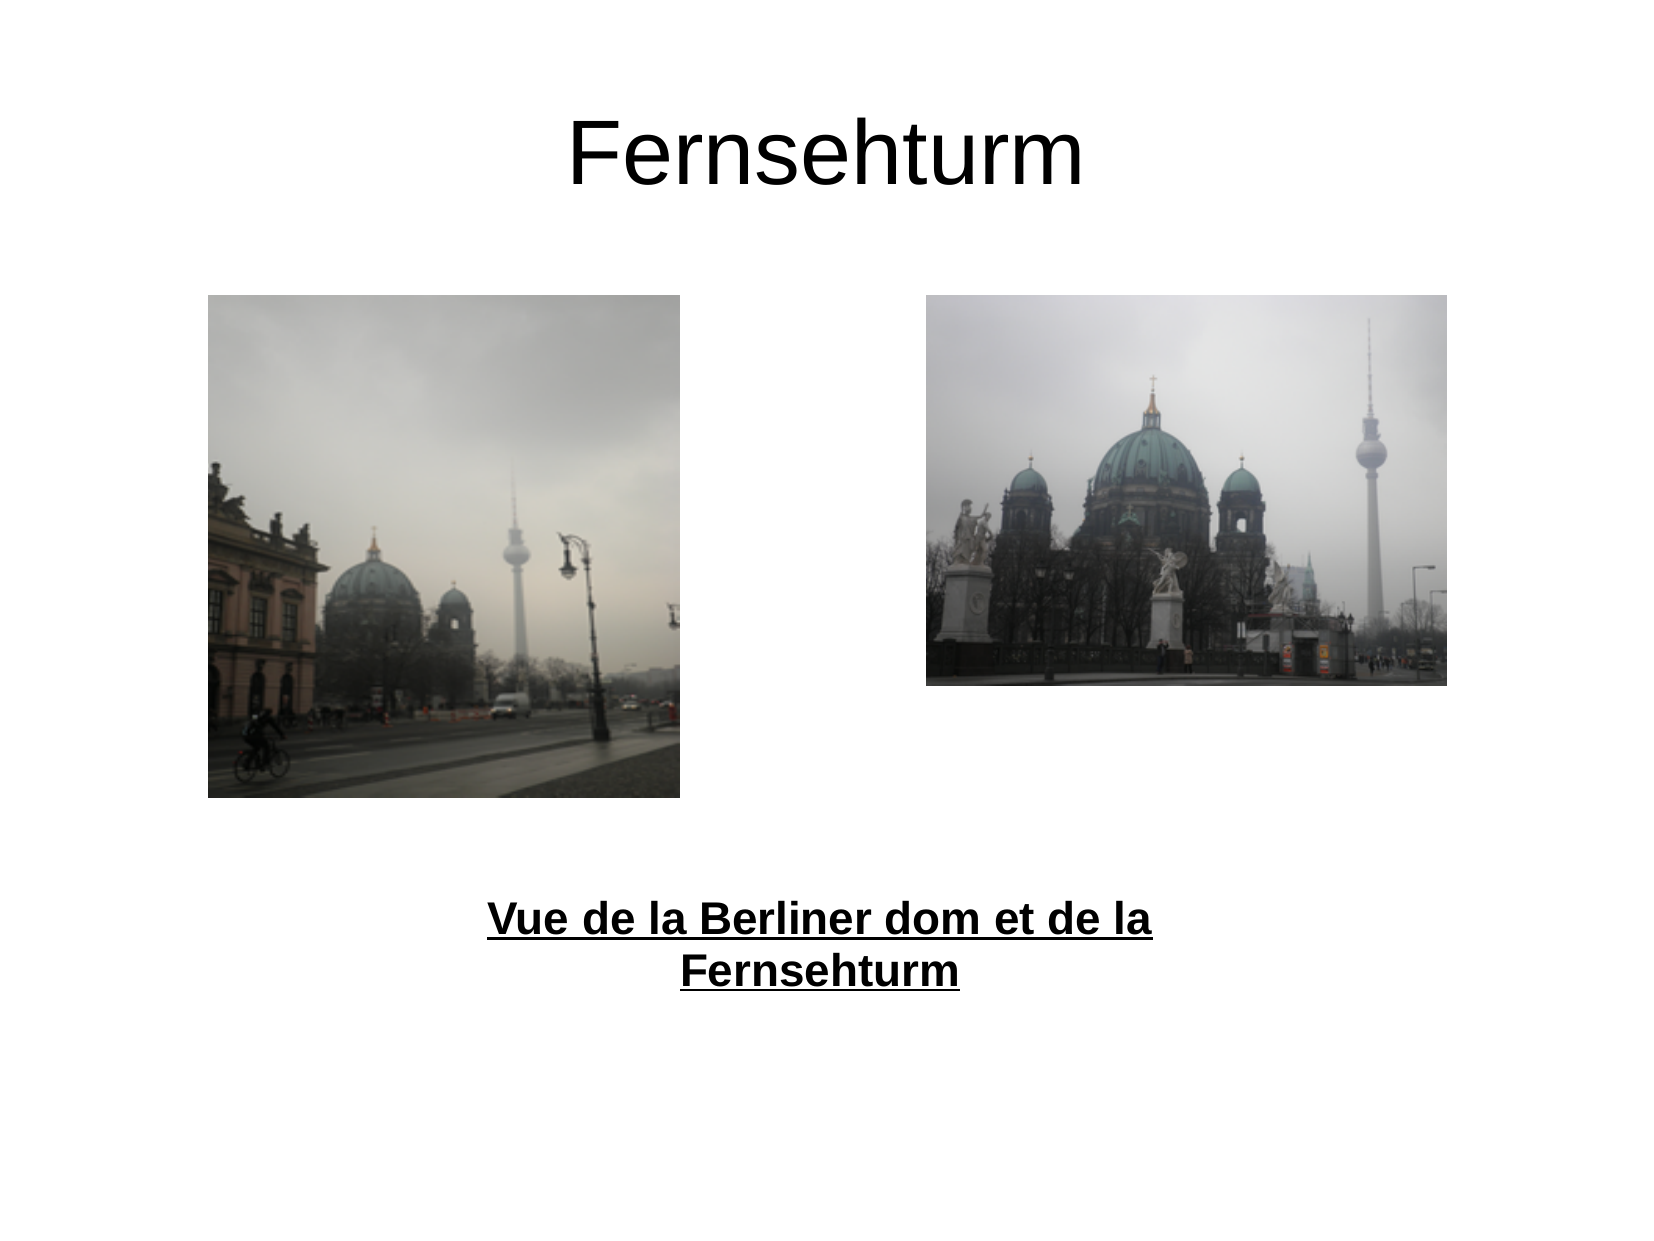

# Fernsehturm
Vue de la Berliner dom et de la Fernsehturm